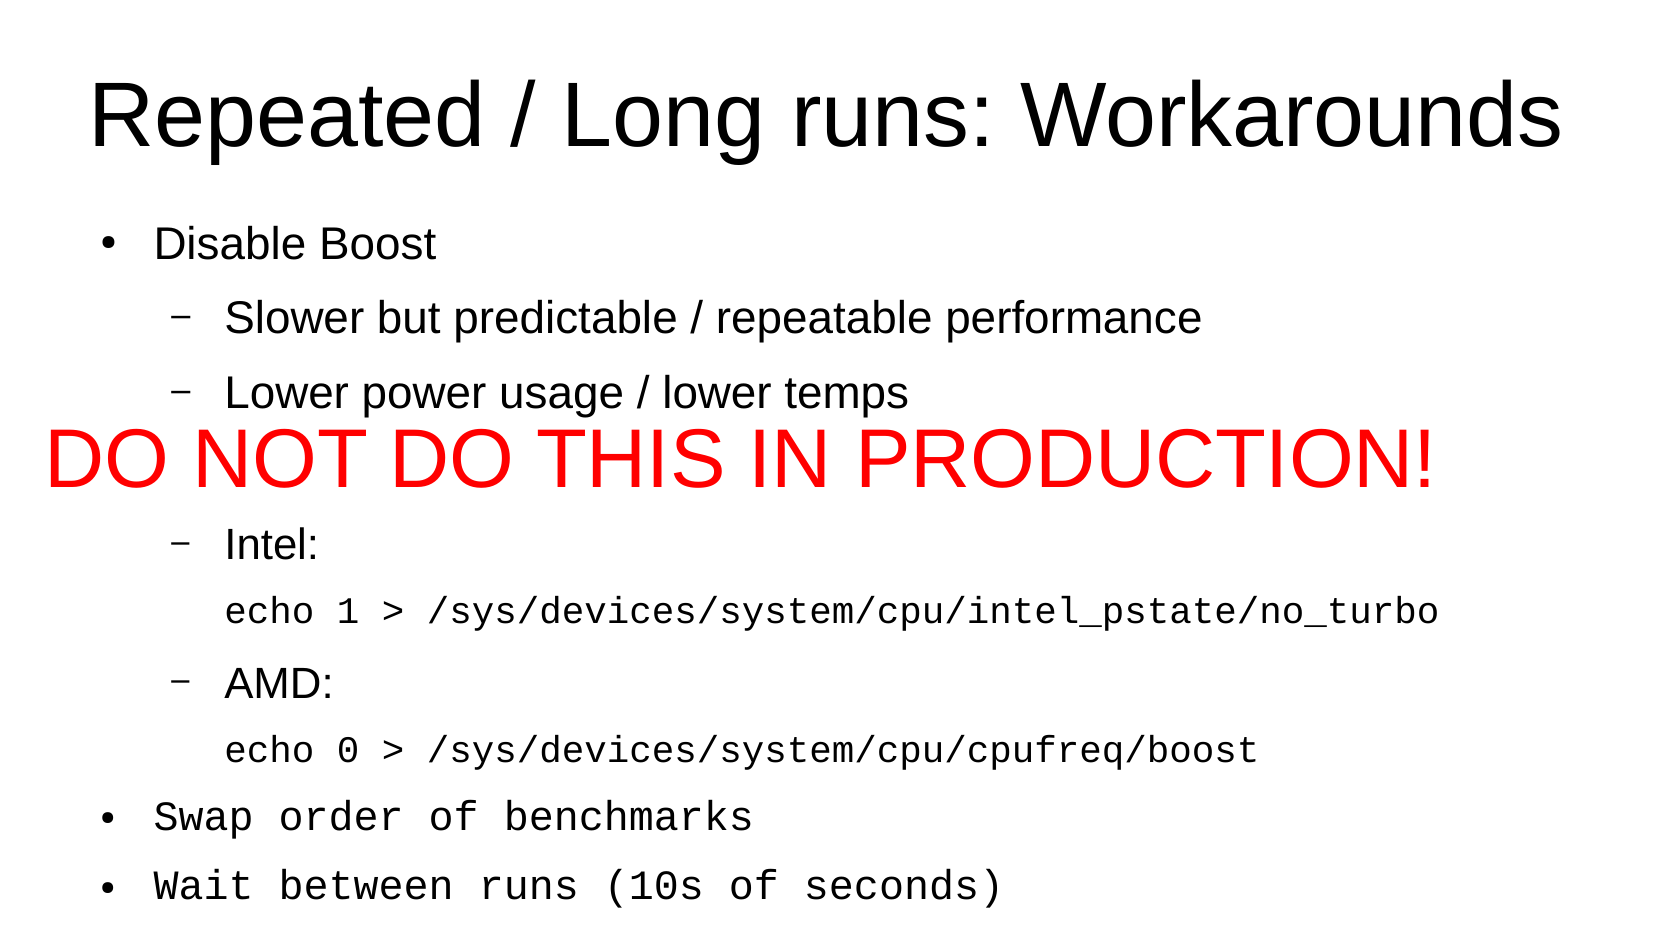

# Repeated / Long runs: Workarounds
Disable Boost
Slower but predictable / repeatable performance
Lower power usage / lower temps
Intel:
echo 1 > /sys/devices/system/cpu/intel_pstate/no_turbo
AMD:
echo 0 > /sys/devices/system/cpu/cpufreq/boost
Swap order of benchmarks
Wait between runs (10s of seconds)
DO NOT DO THIS IN PRODUCTION!